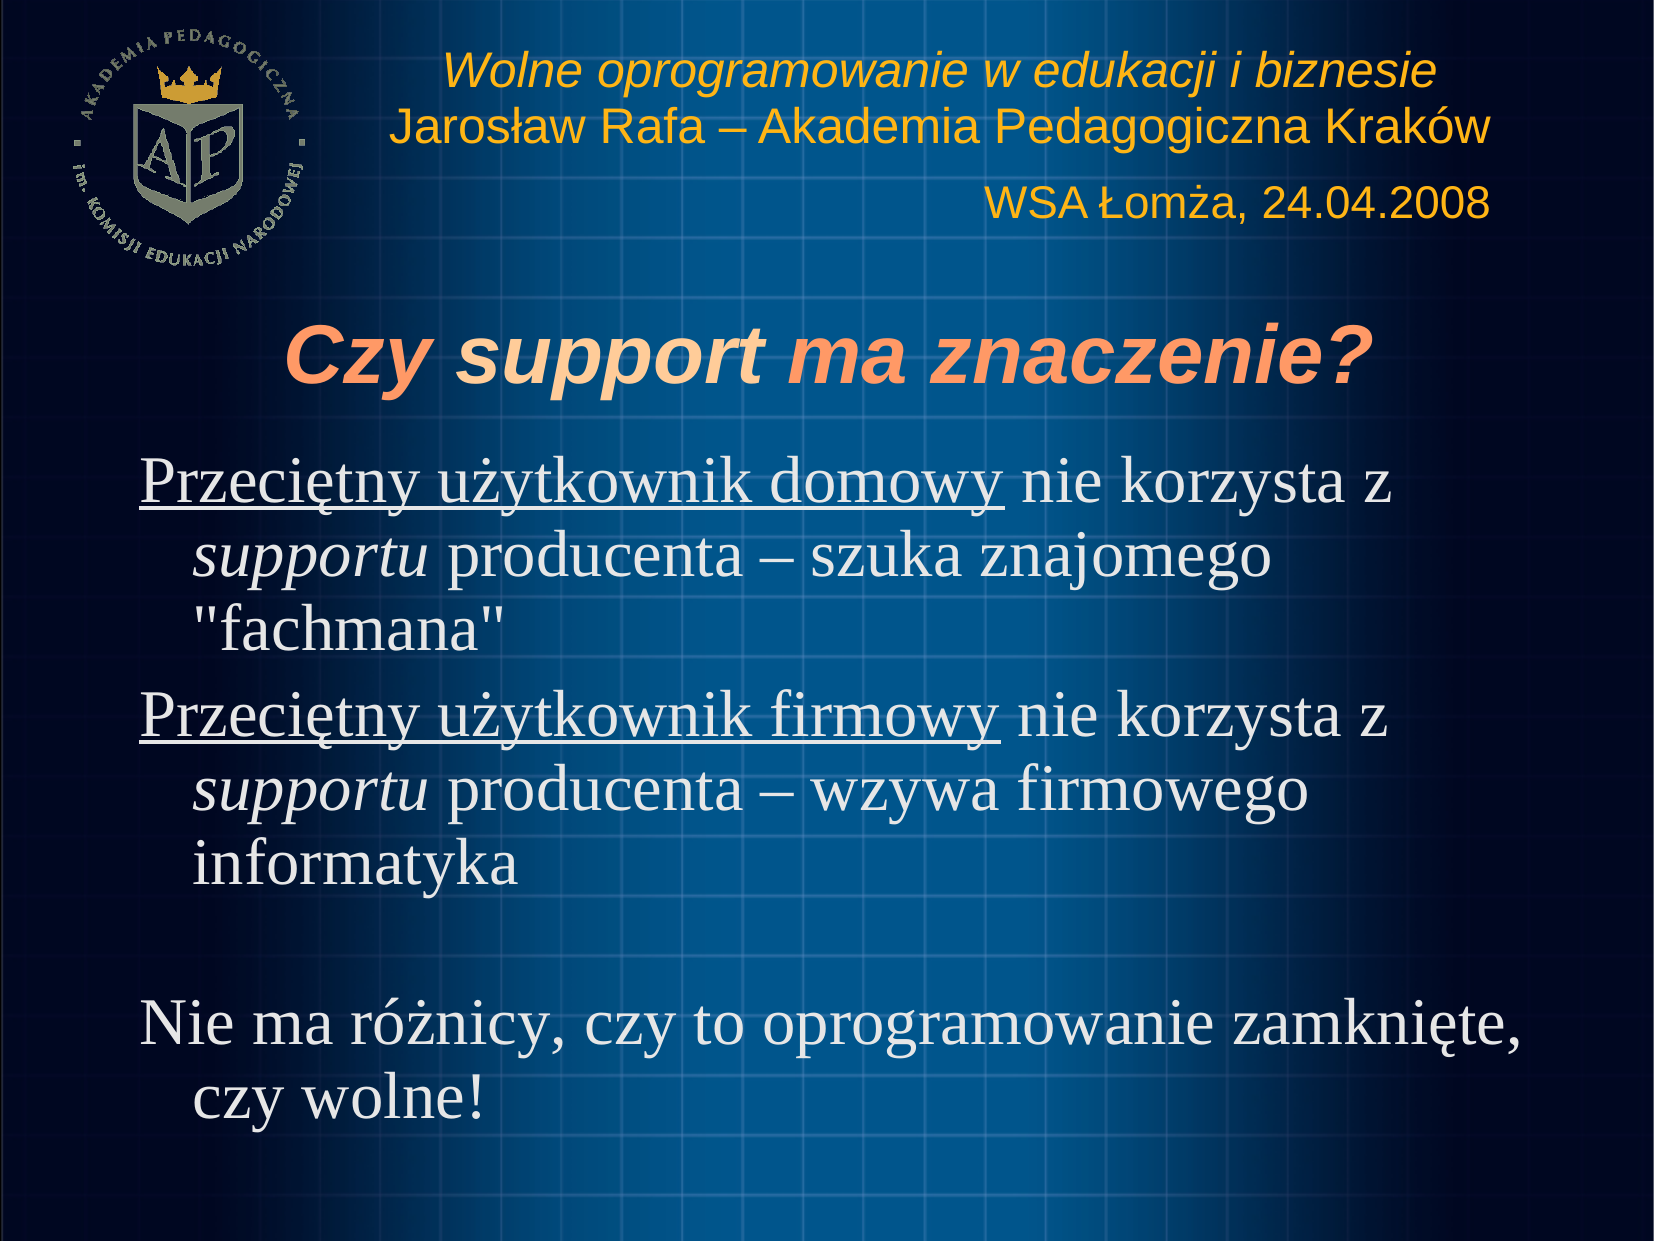

# Czy support ma znaczenie?
Przeciętny użytkownik domowy nie korzysta z supportu producenta – szuka znajomego "fachmana"
Przeciętny użytkownik firmowy nie korzysta z supportu producenta – wzywa firmowego informatyka
Nie ma różnicy, czy to oprogramowanie zamknięte, czy wolne!